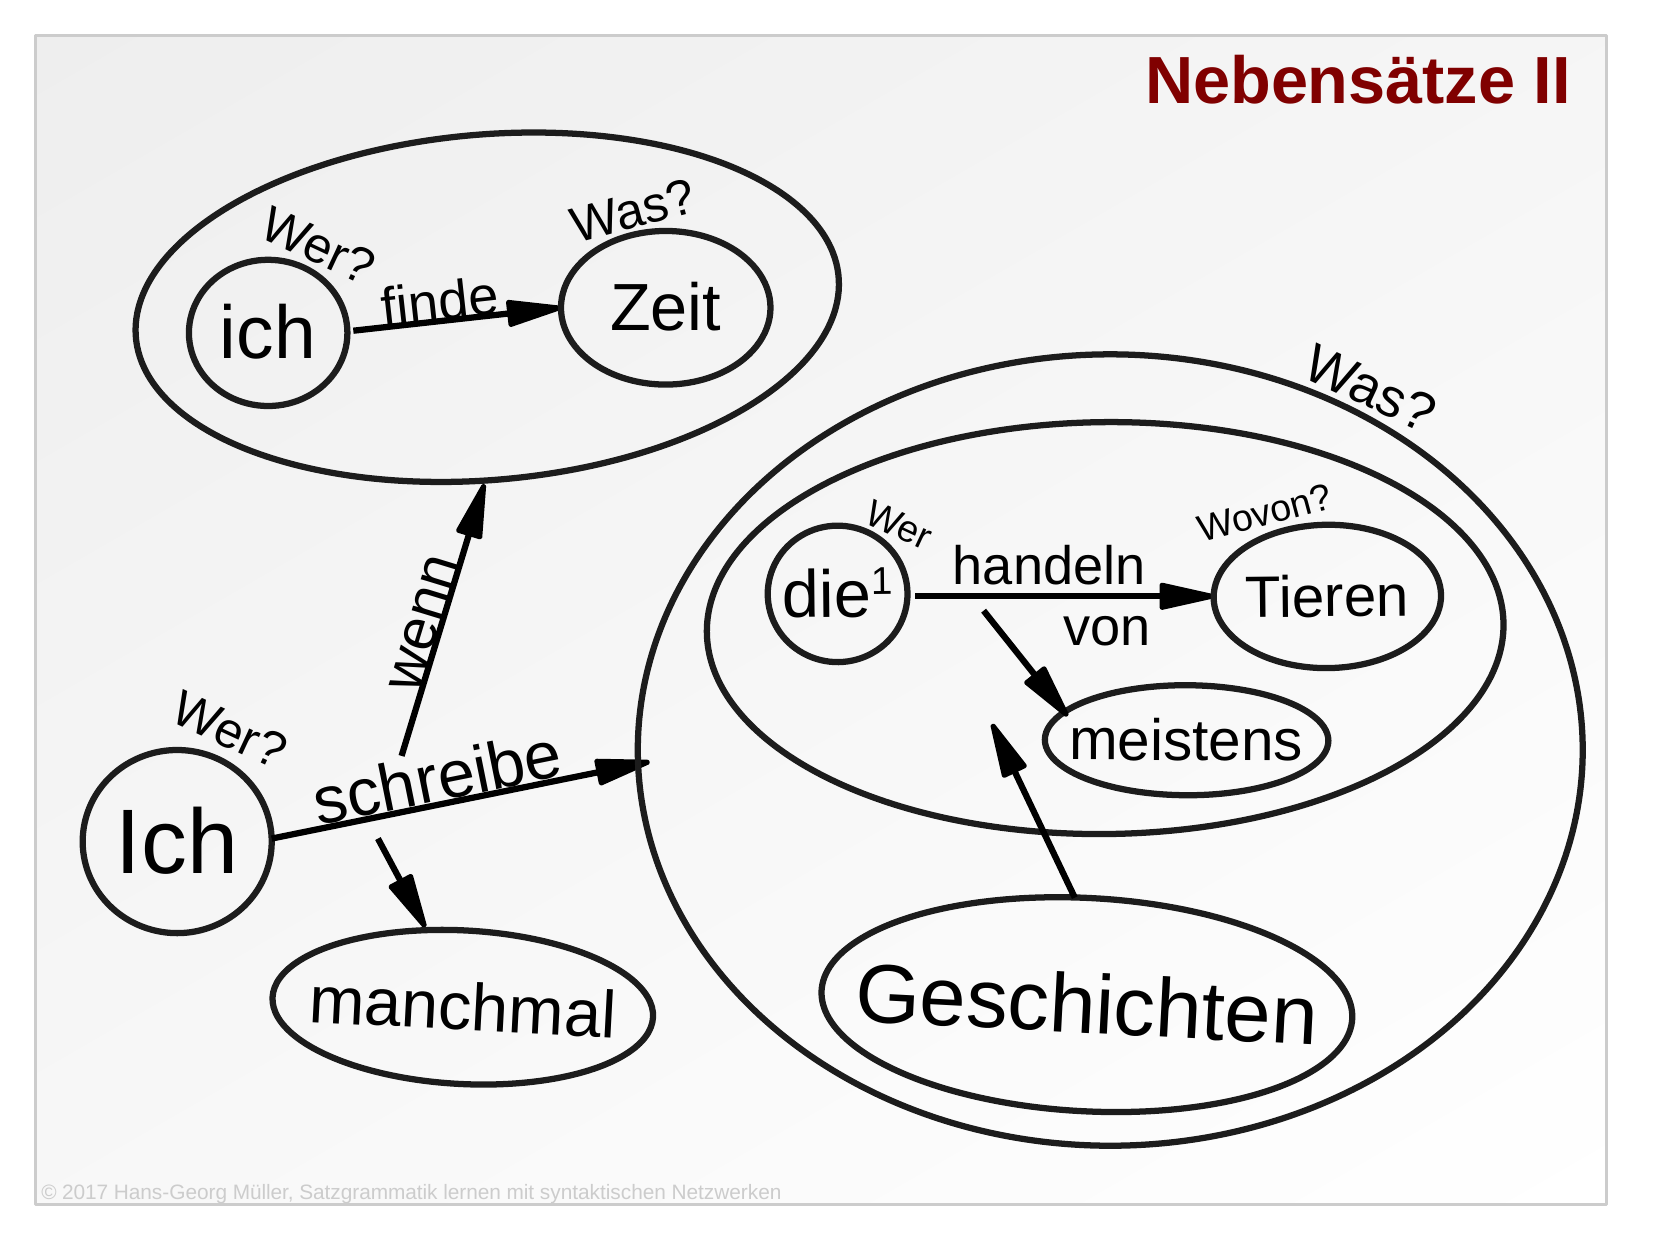

# Nebensätze II
Was?
Wer?
Zeit
ich
finde
Was?
Wovon?
Wer
Tieren
die1
handeln
 von
meistens
wenn
Wer?
Ich
schreibe
Geschichten
manchmal